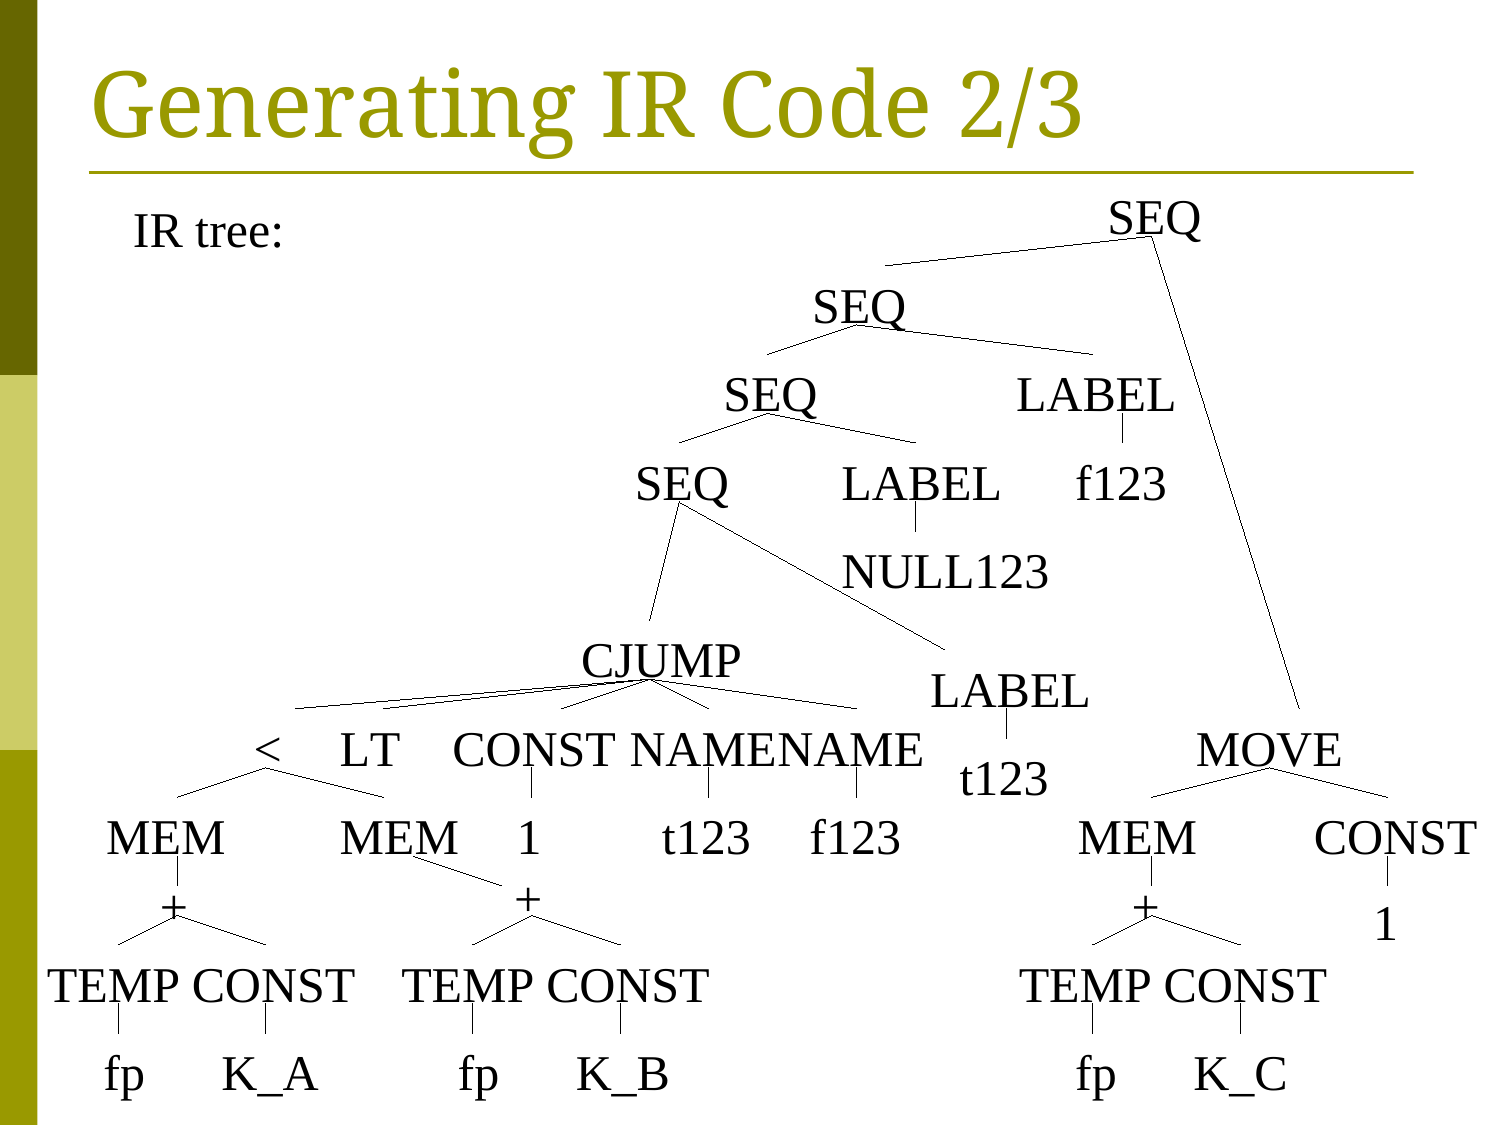

# Generating IR Code 2/3
SEQ
IR tree:
SEQ
SEQ
LABEL
SEQ
LABEL
f123
NULL123
CJUMP
LABEL
<
LT
CONST
NAME
NAME
MOVE
t123
MEM
MEM
1
t123
f123
MEM
CONST
+
+
+
1
TEMP
CONST
TEMP
CONST
TEMP
CONST
fp
K_A
fp
K_B
fp
K_C